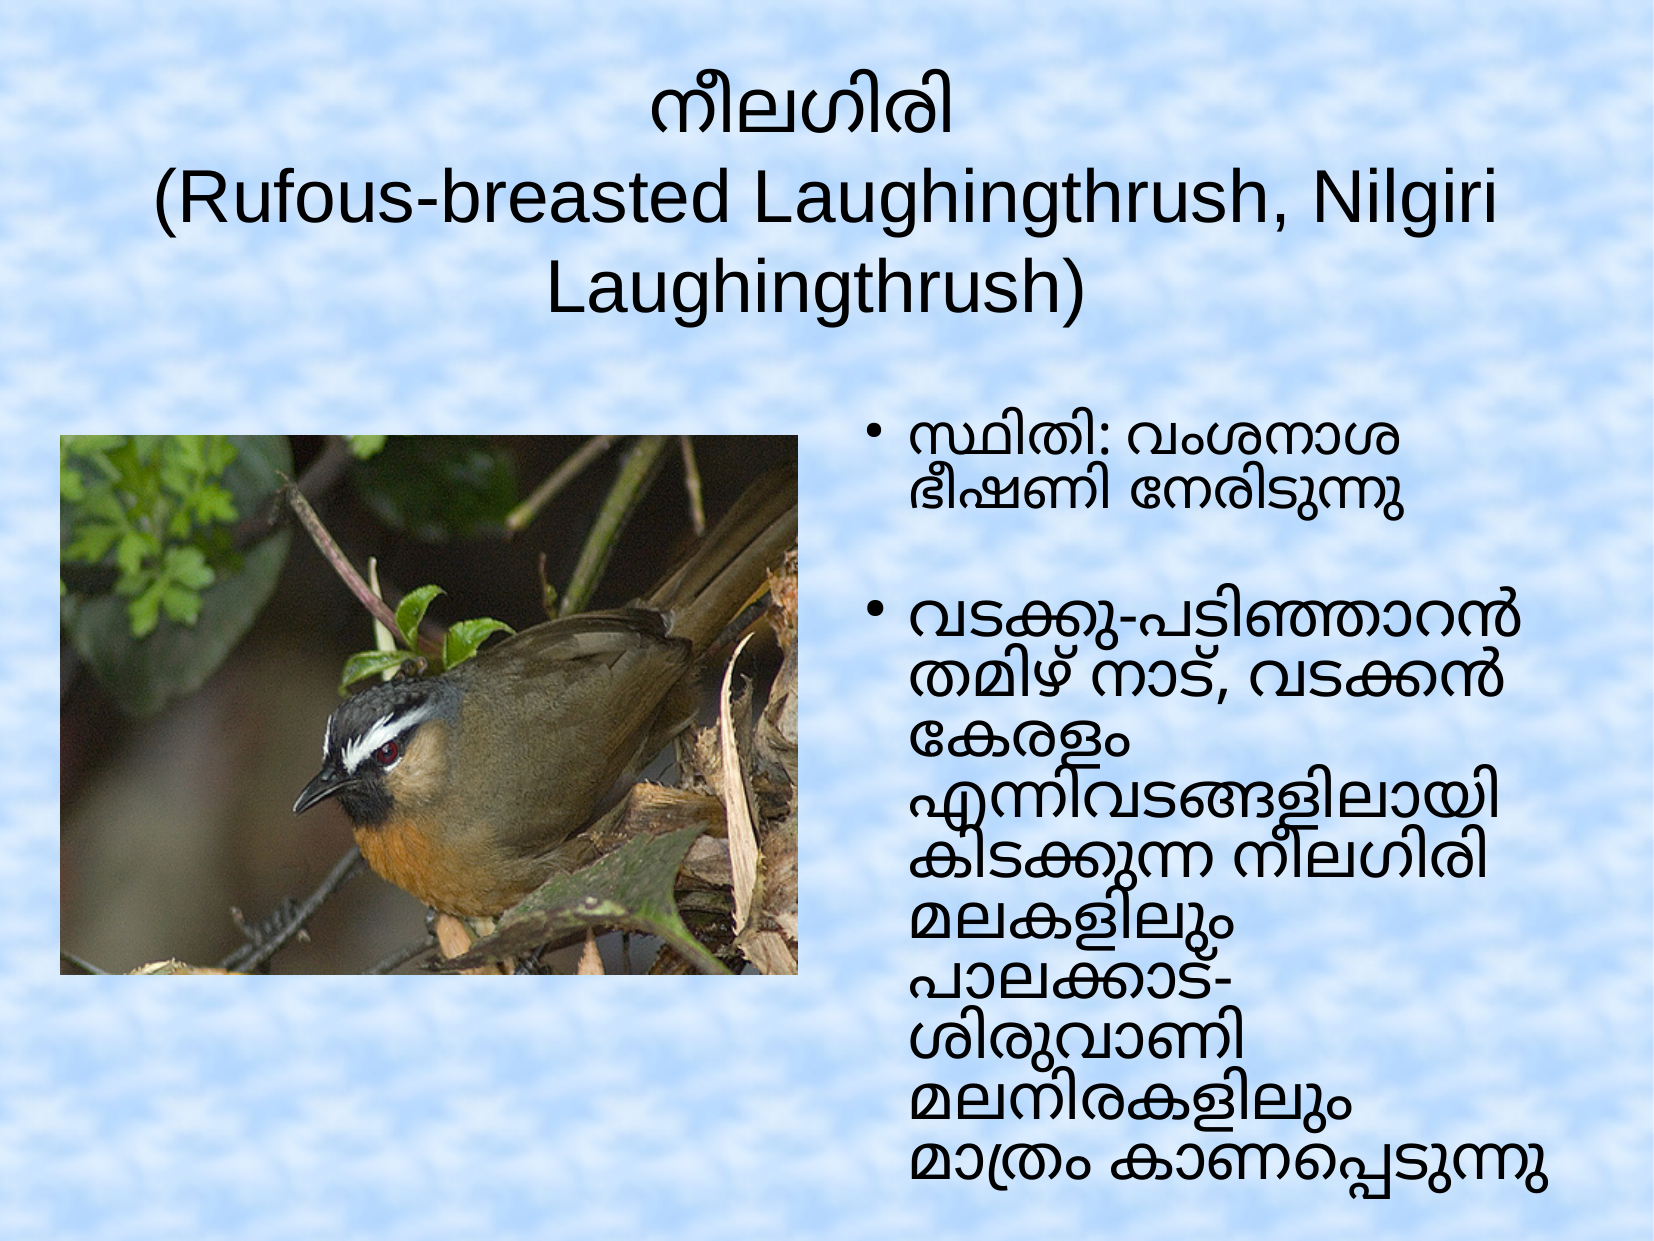

# നീലഗിരി (Rufous-breasted Laughingthrush, Nilgiri Laughingthrush)
സ്ഥിതി: വംശനാശ ഭീഷണി നേരിടുന്നു
വടക്കു-പടിഞ്ഞാറന്‍ തമിഴ് നാട്, വടക്കന്‍ കേരളം എന്നിവടങ്ങളിലായി കിടക്കുന്ന നീലഗിരി മലകളിലും പാലക്കാട്-ശിരുവാണി മലനിരകളിലും മാത്രം കാണപ്പെടുന്നു